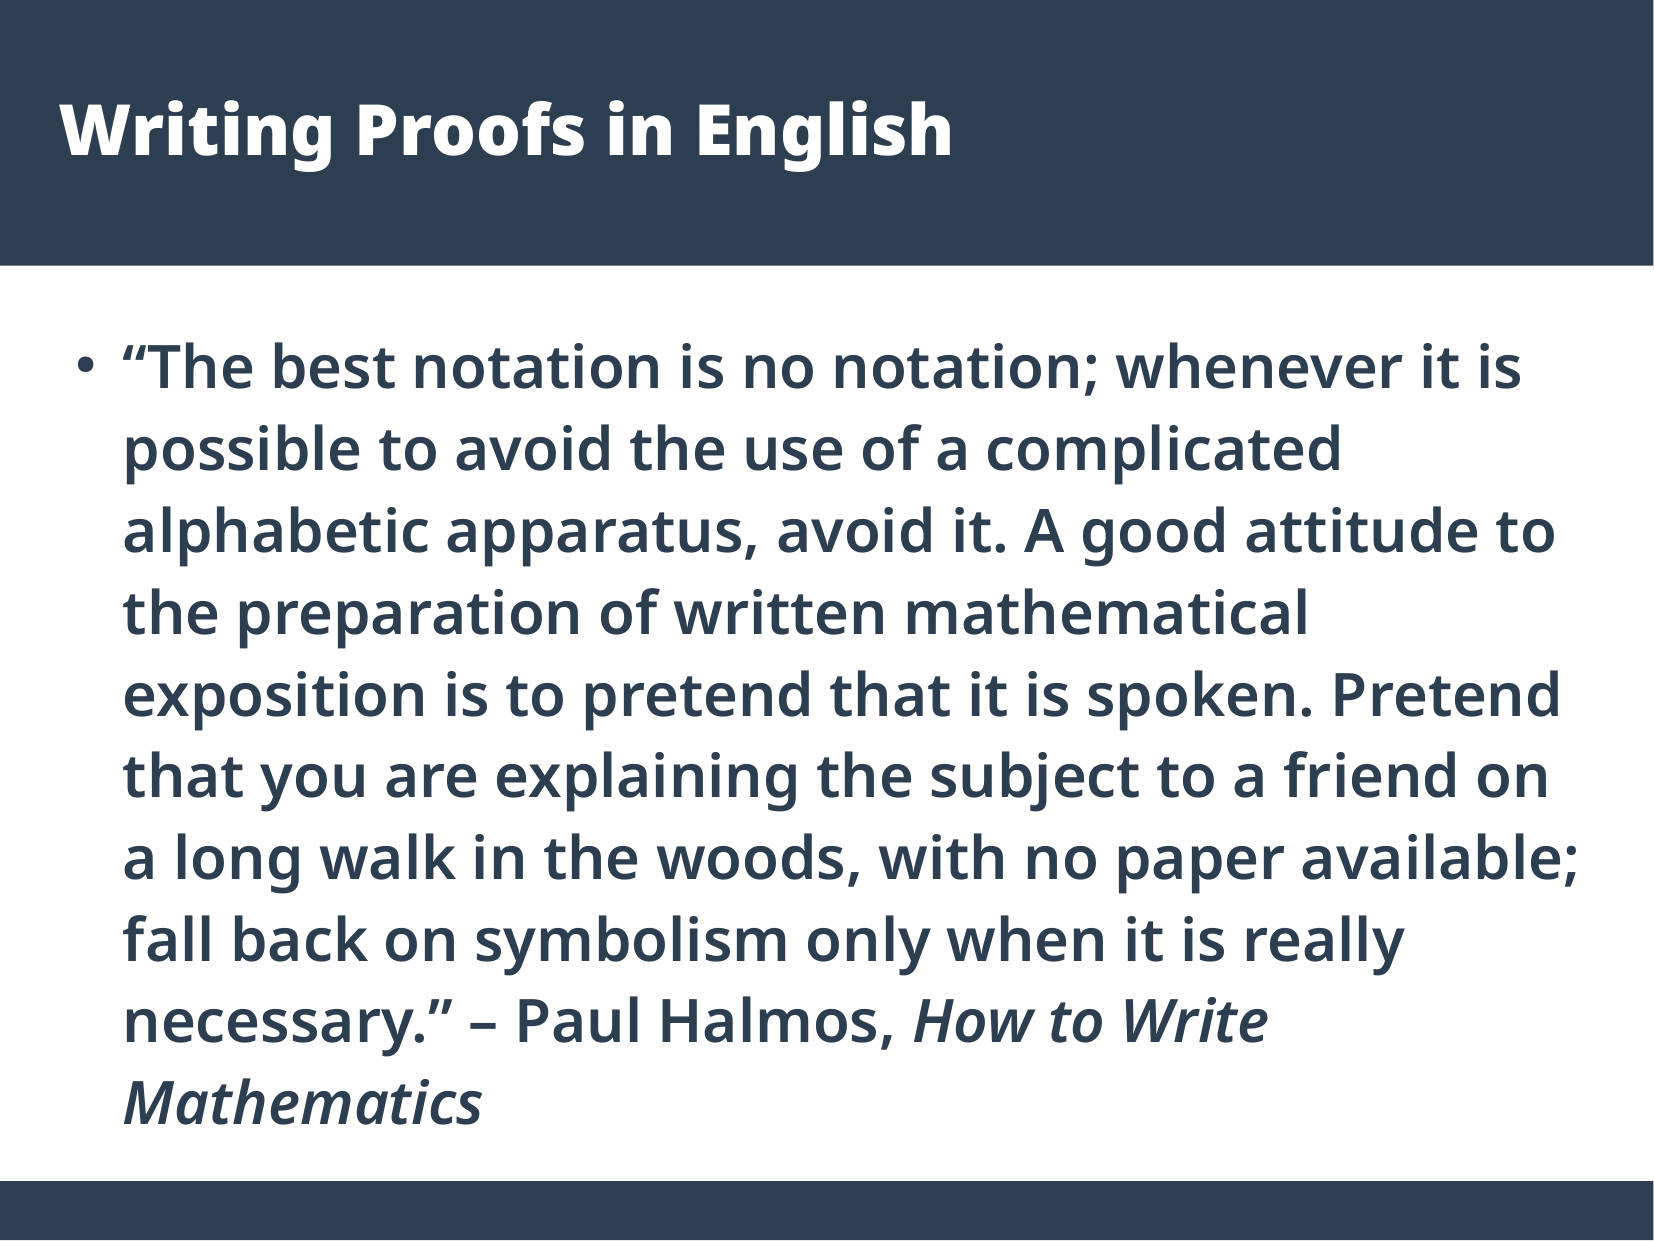

# Writing Proofs in English
“The best notation is no notation; whenever it is possible to avoid the use of a complicated alphabetic apparatus, avoid it. A good attitude to the preparation of written mathematical exposition is to pretend that it is spoken. Pretend that you are explaining the subject to a friend on a long walk in the woods, with no paper available; fall back on symbolism only when it is really necessary.” – Paul Halmos, How to Write Mathematics